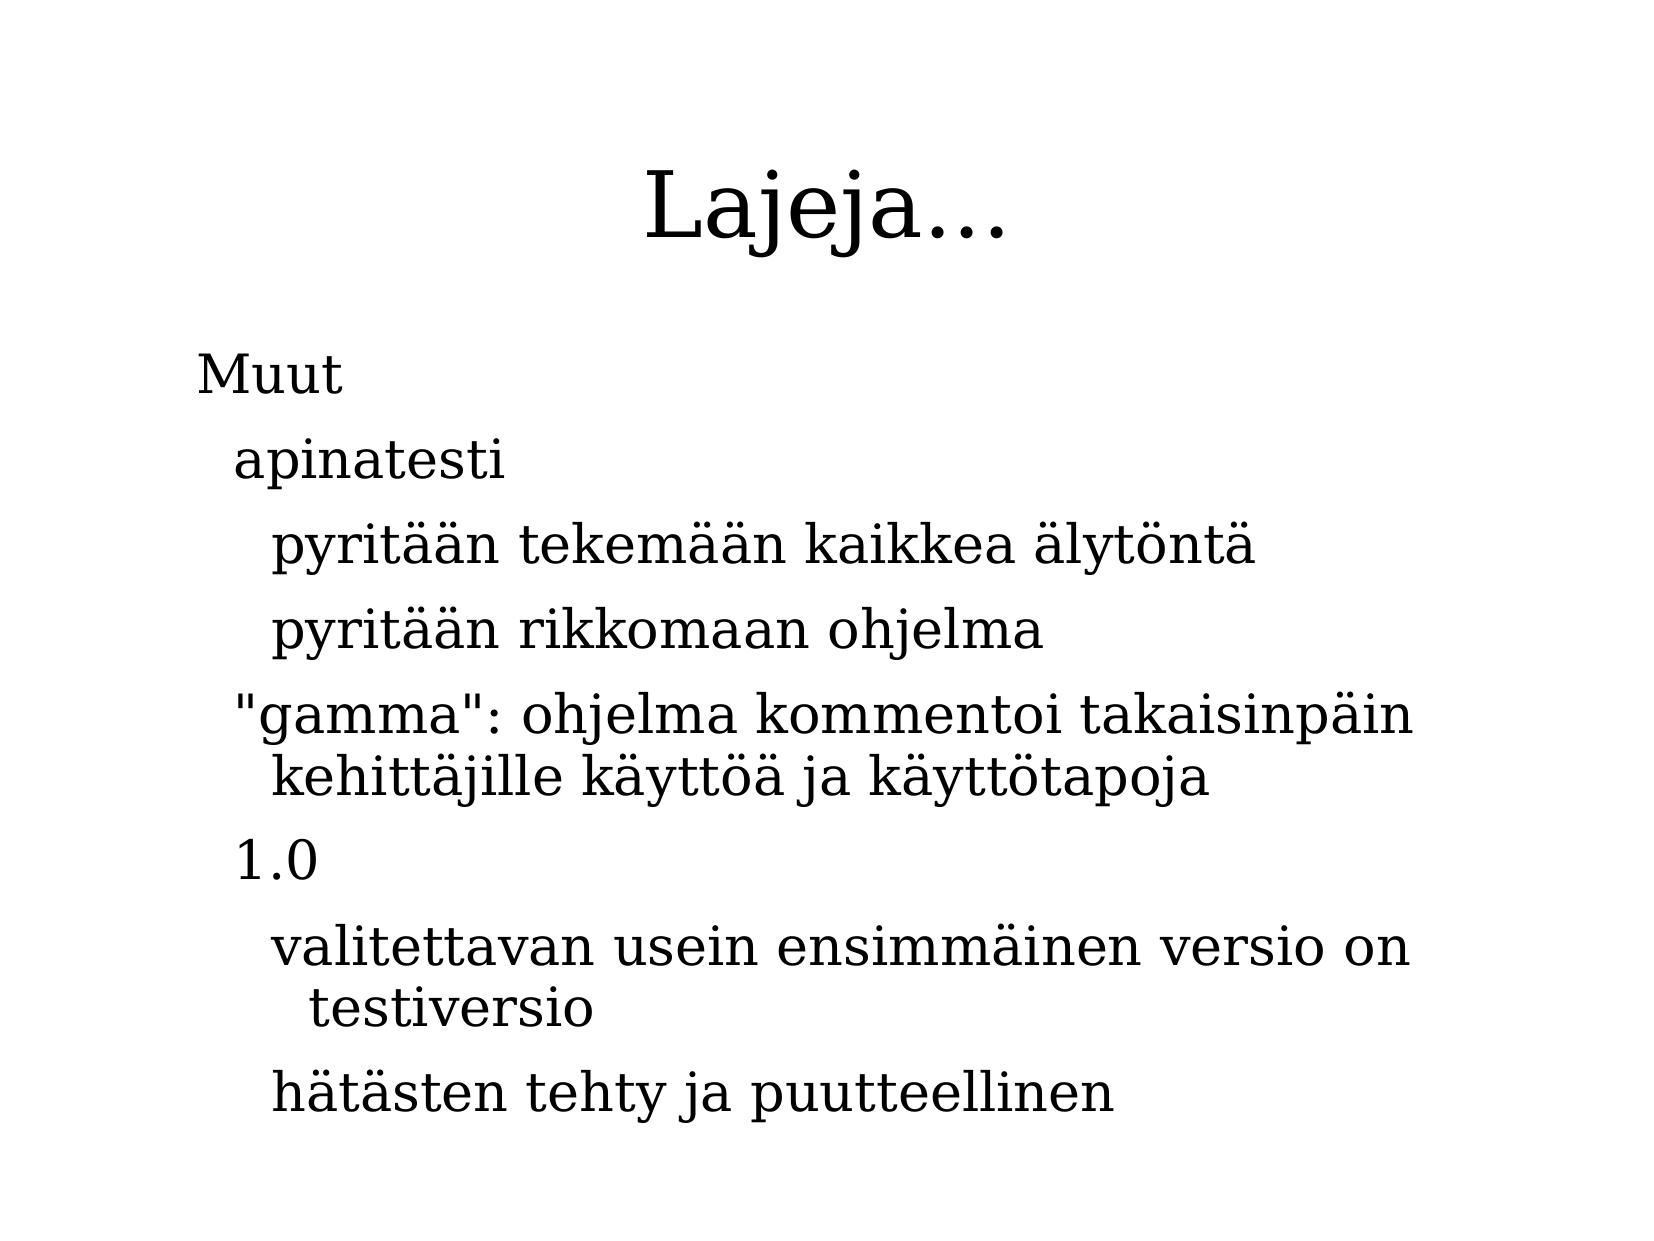

# Lajeja...
Muut
apinatesti
pyritään tekemään kaikkea älytöntä
pyritään rikkomaan ohjelma
"gamma": ohjelma kommentoi takaisinpäin kehittäjille käyttöä ja käyttötapoja
1.0
valitettavan usein ensimmäinen versio on testiversio
hätästen tehty ja puutteellinen